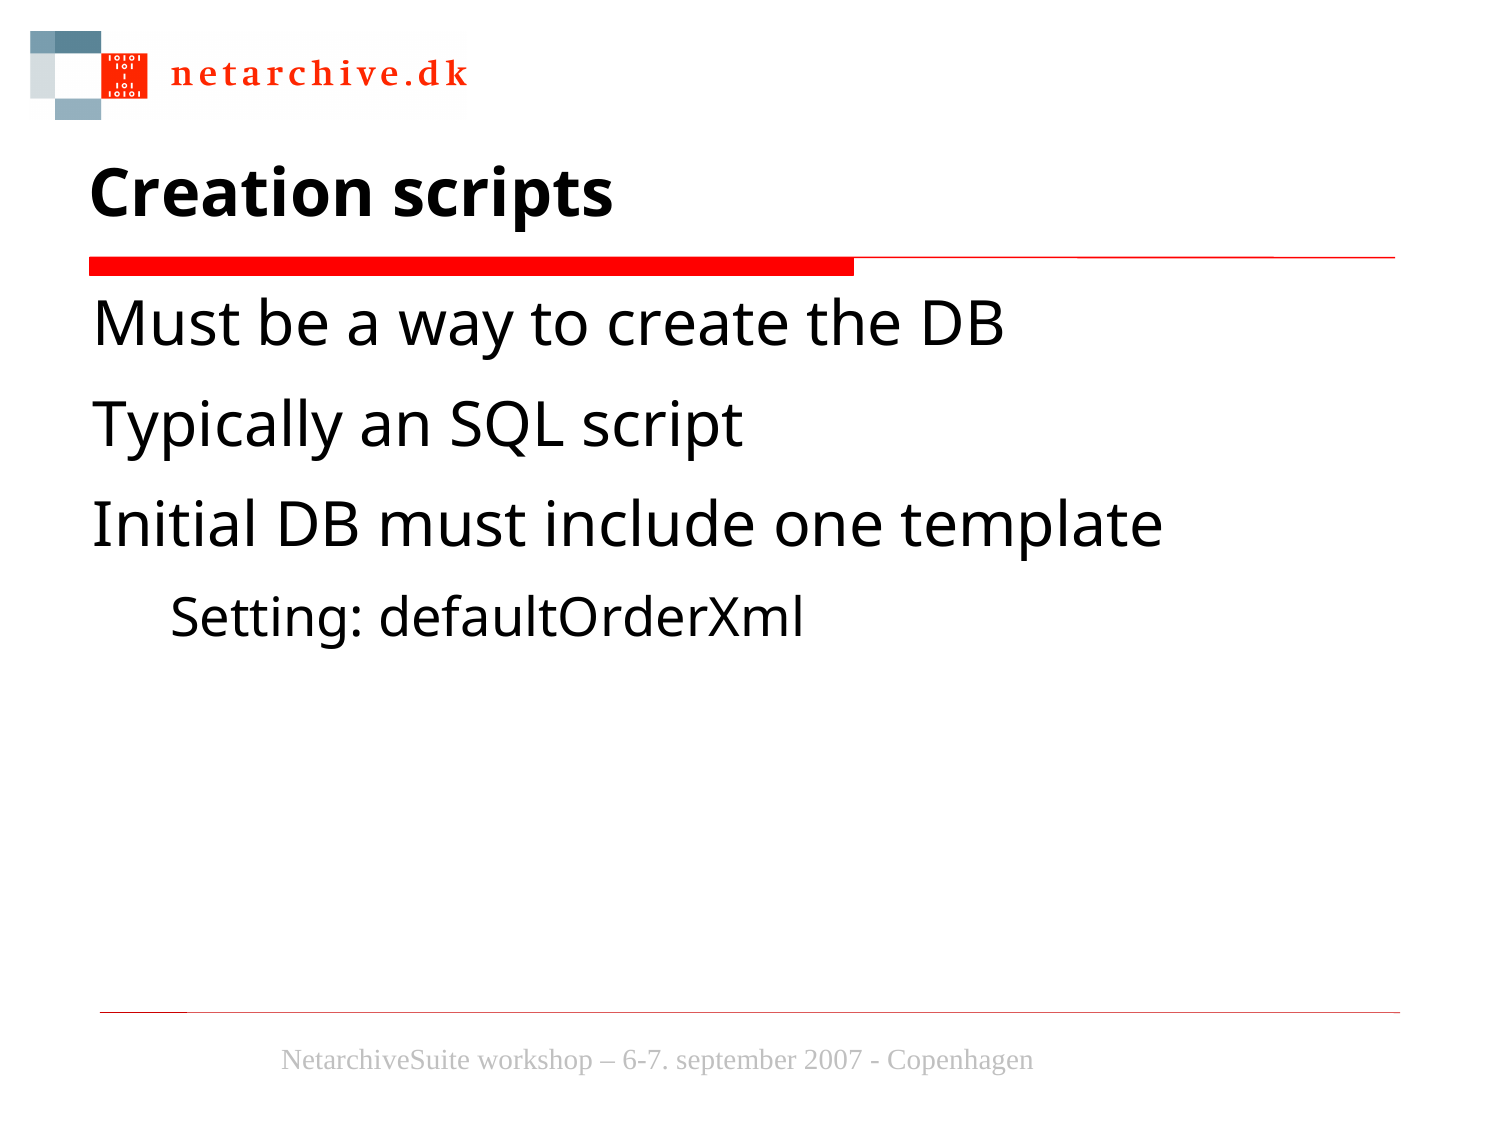

Creation scripts
# Must be a way to create the DB
Typically an SQL script
Initial DB must include one template
Setting: defaultOrderXml